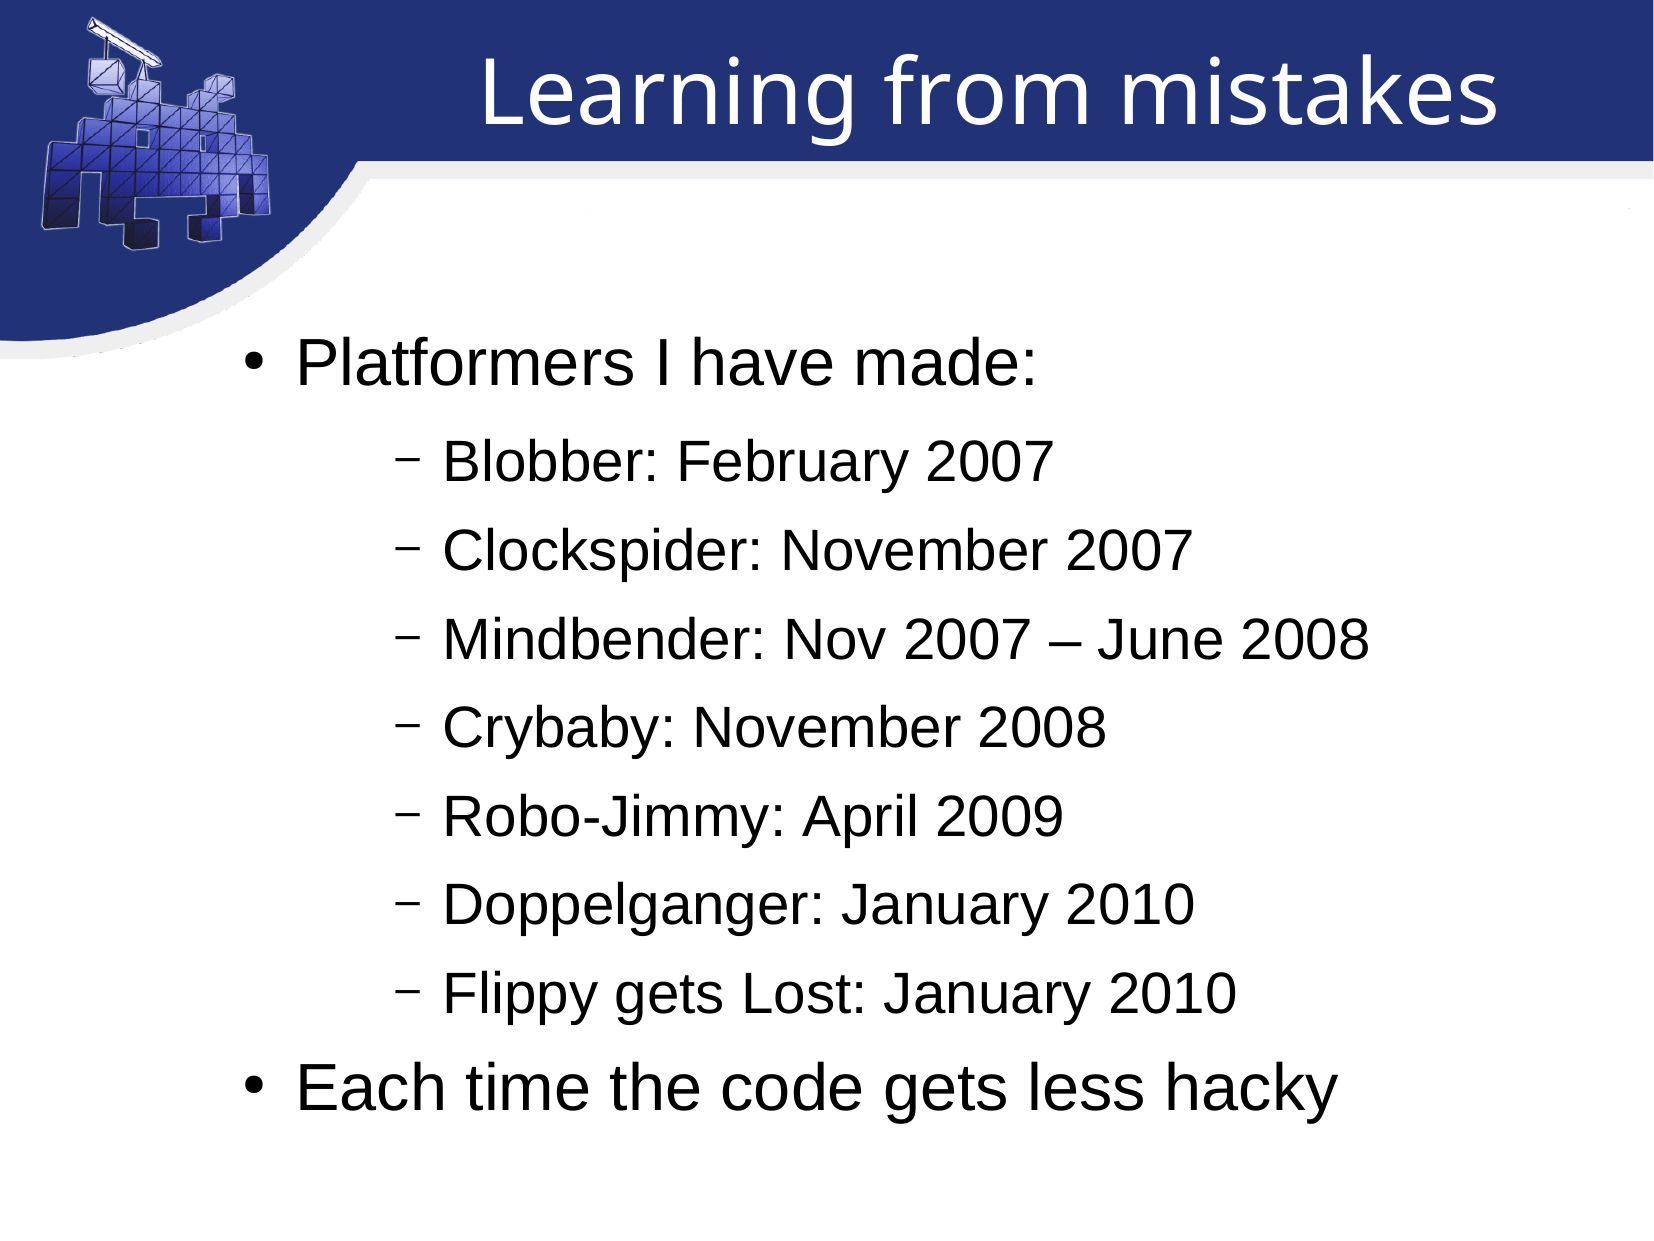

# Learning from mistakes
Platformers I have made:
Blobber: February 2007
Clockspider: November 2007
Mindbender: Nov 2007 – June 2008
Crybaby: November 2008
Robo-Jimmy: April 2009
Doppelganger: January 2010
Flippy gets Lost: January 2010
Each time the code gets less hacky